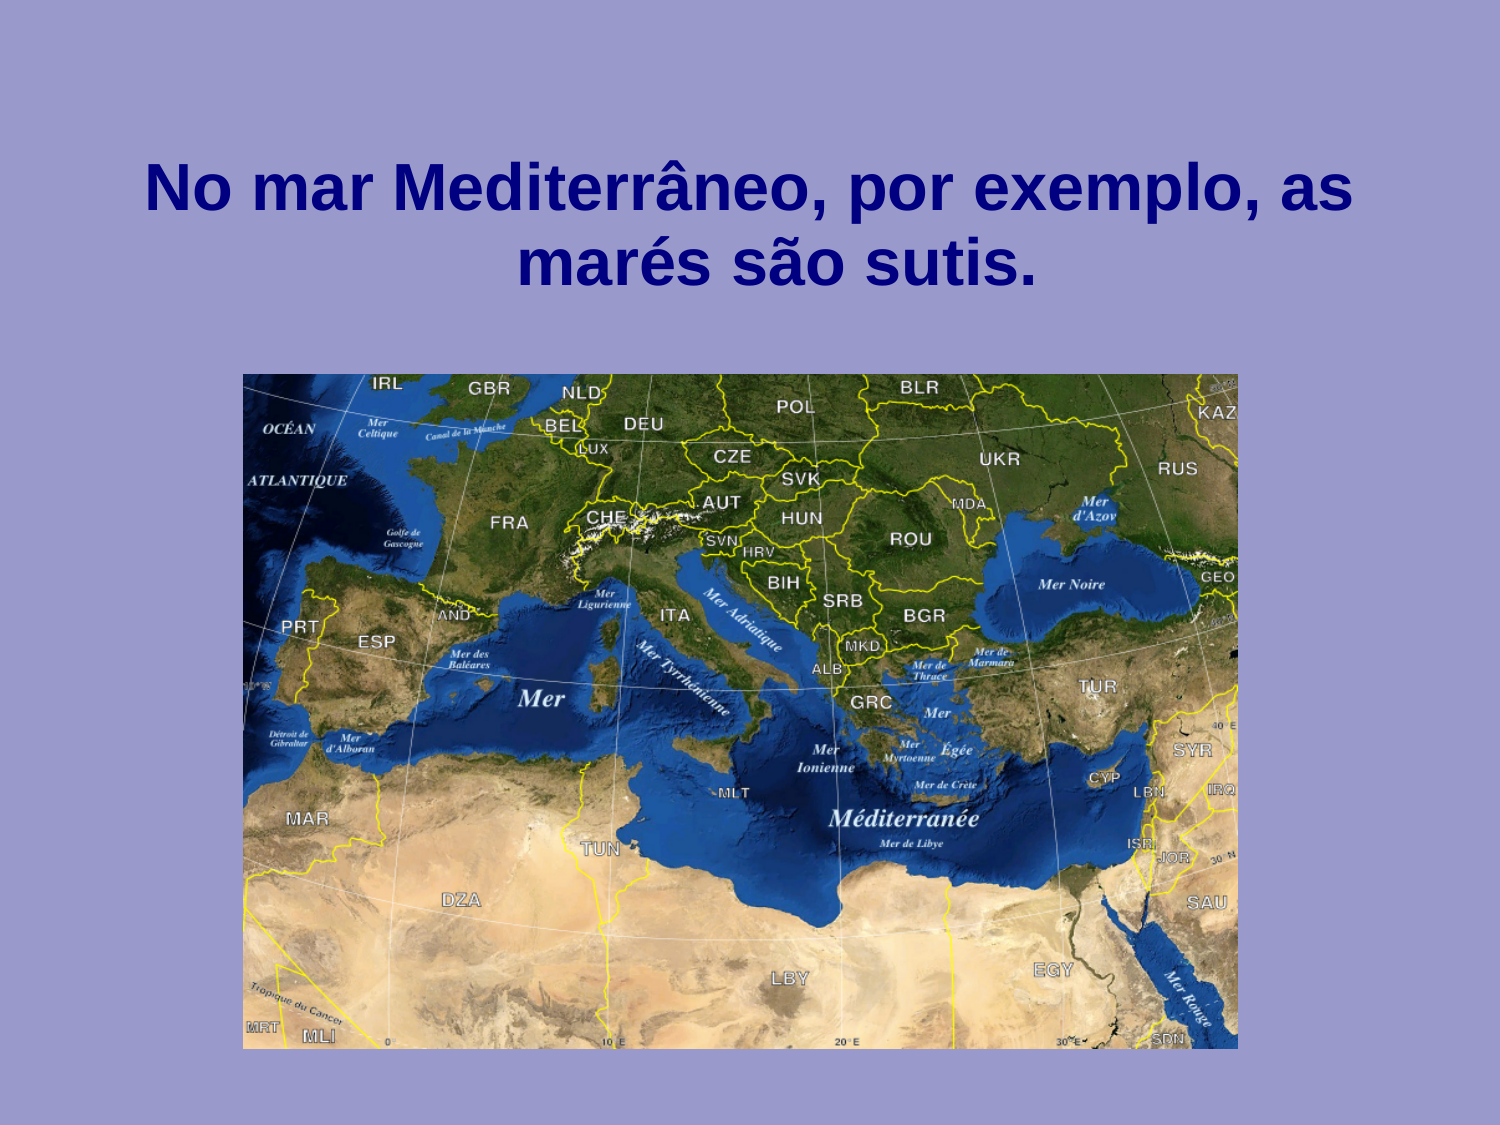

#
No mar Mediterrâneo, por exemplo, as marés são sutis.